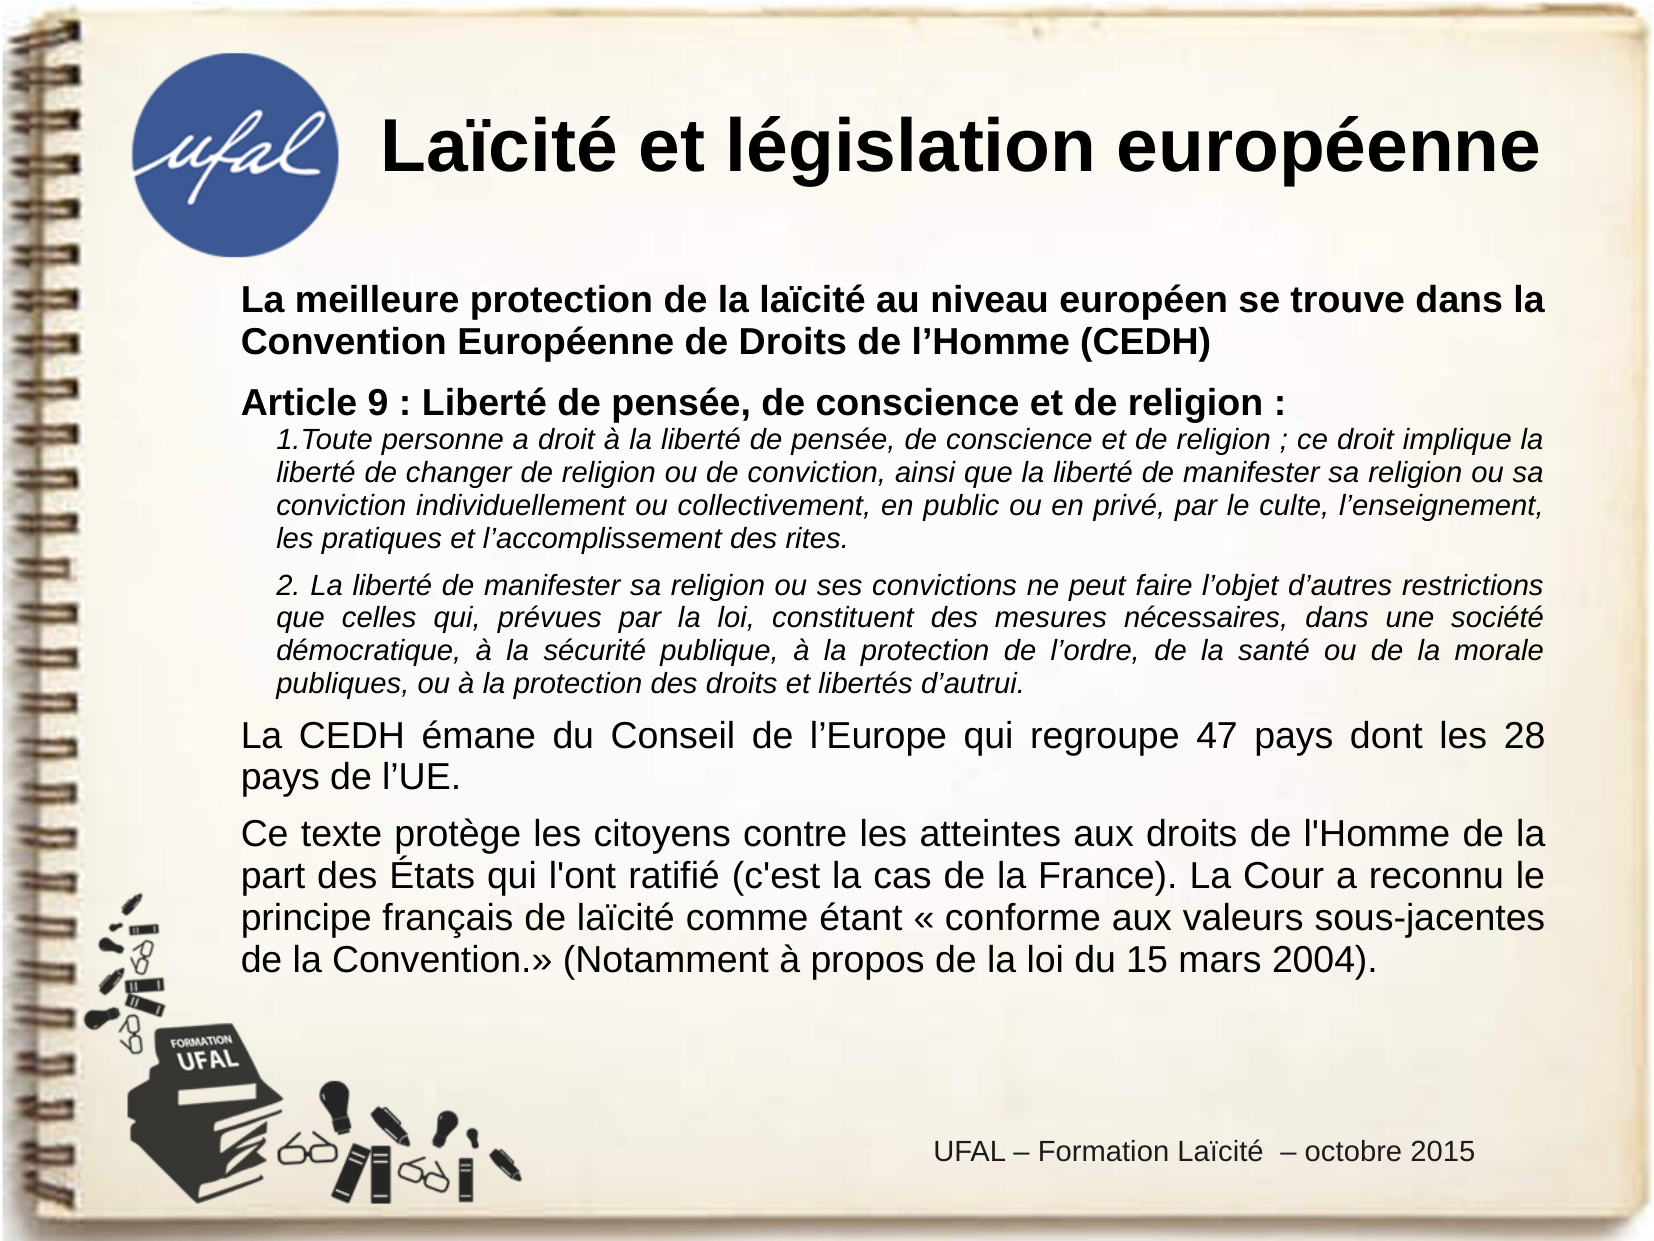

Laïcité et législation européenne
La meilleure protection de la laïcité au niveau européen se trouve dans la Convention Européenne de Droits de l’Homme (CEDH)
Article 9 : Liberté de pensée, de conscience et de religion :
1.Toute personne a droit à la liberté de pensée, de conscience et de religion ; ce droit implique la liberté de changer de religion ou de conviction, ainsi que la liberté de manifester sa religion ou sa conviction individuellement ou collectivement, en public ou en privé, par le culte, l’enseignement, les pratiques et l’accomplissement des rites.
2. La liberté de manifester sa religion ou ses convictions ne peut faire l’objet d’autres restrictions que celles qui, prévues par la loi, constituent des mesures nécessaires, dans une société démocratique, à la sécurité publique, à la protection de l’ordre, de la santé ou de la morale publiques, ou à la protection des droits et libertés d’autrui.
La CEDH émane du Conseil de l’Europe qui regroupe 47 pays dont les 28 pays de l’UE.
Ce texte protège les citoyens contre les atteintes aux droits de l'Homme de la part des États qui l'ont ratifié (c'est la cas de la France). La Cour a reconnu le principe français de laïcité comme étant « conforme aux valeurs sous-jacentes de la Convention.» (Notamment à propos de la loi du 15 mars 2004).
UFAL – Formation Laïcité – octobre 2015